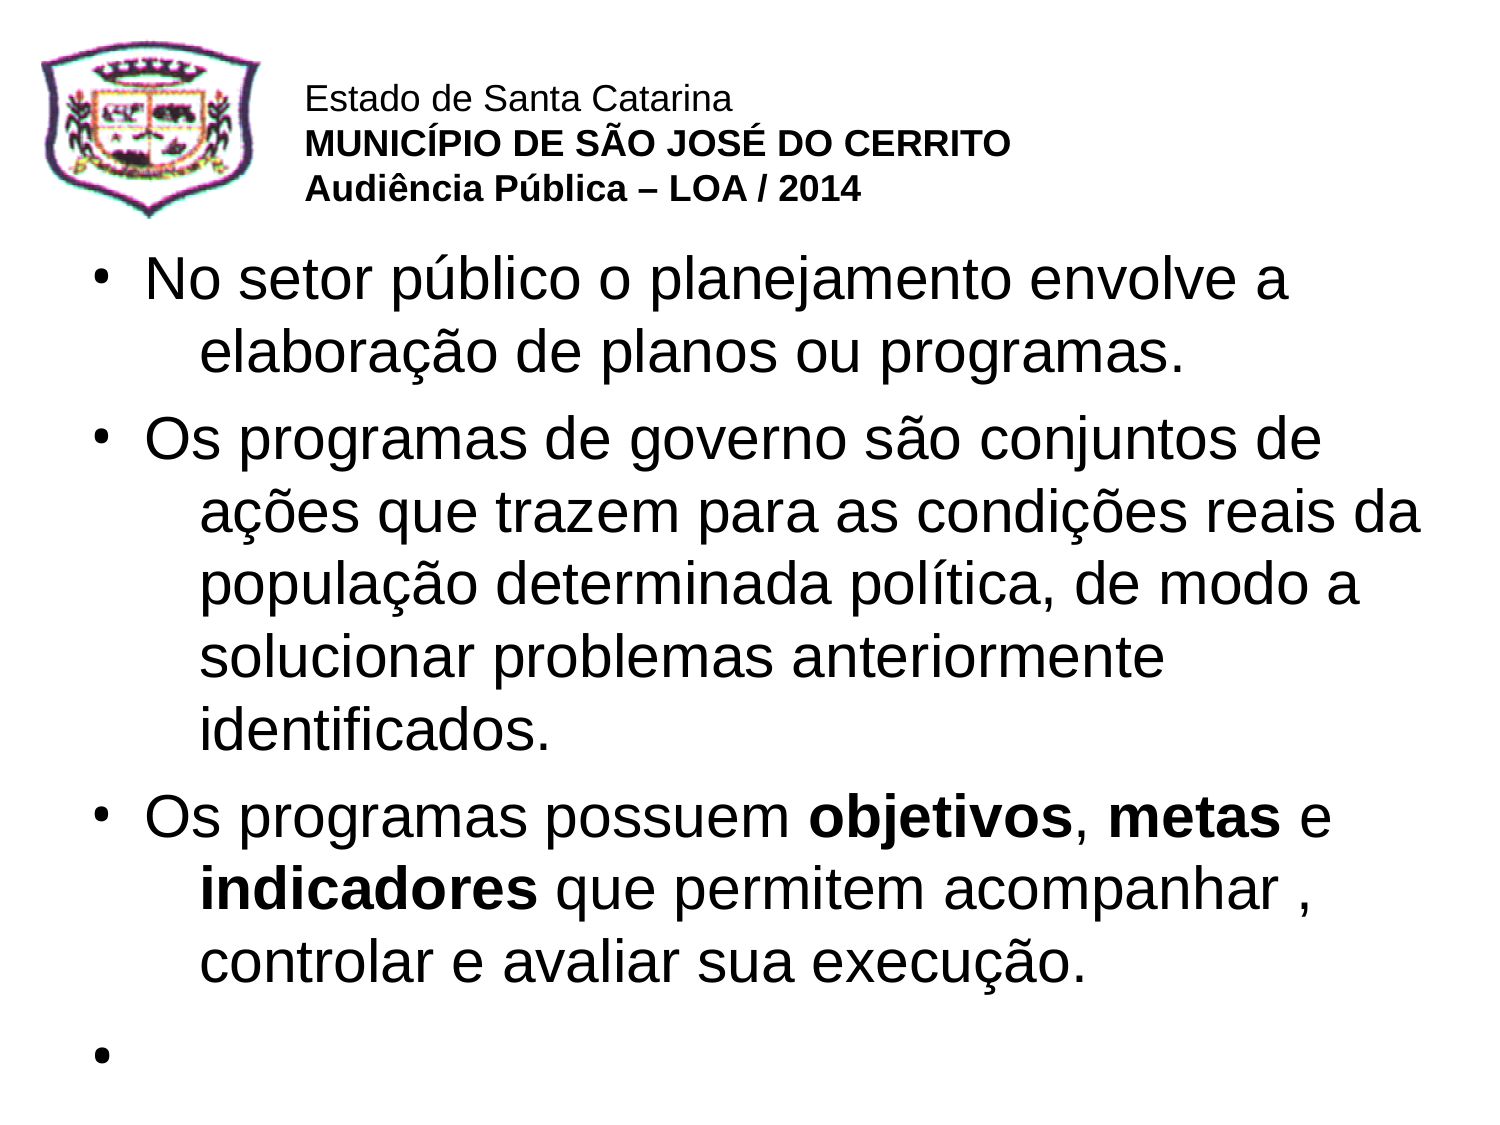

Estado de Santa Catarina
MUNICÍPIO DE SÃO JOSÉ DO CERRITO
Audiência Pública – LOA / 2014
# No setor público o planejamento envolve a elaboração de planos ou programas.
Os programas de governo são conjuntos de ações que trazem para as condições reais da população determinada política, de modo a solucionar problemas anteriormente identificados.
Os programas possuem objetivos, metas e indicadores que permitem acompanhar , controlar e avaliar sua execução.